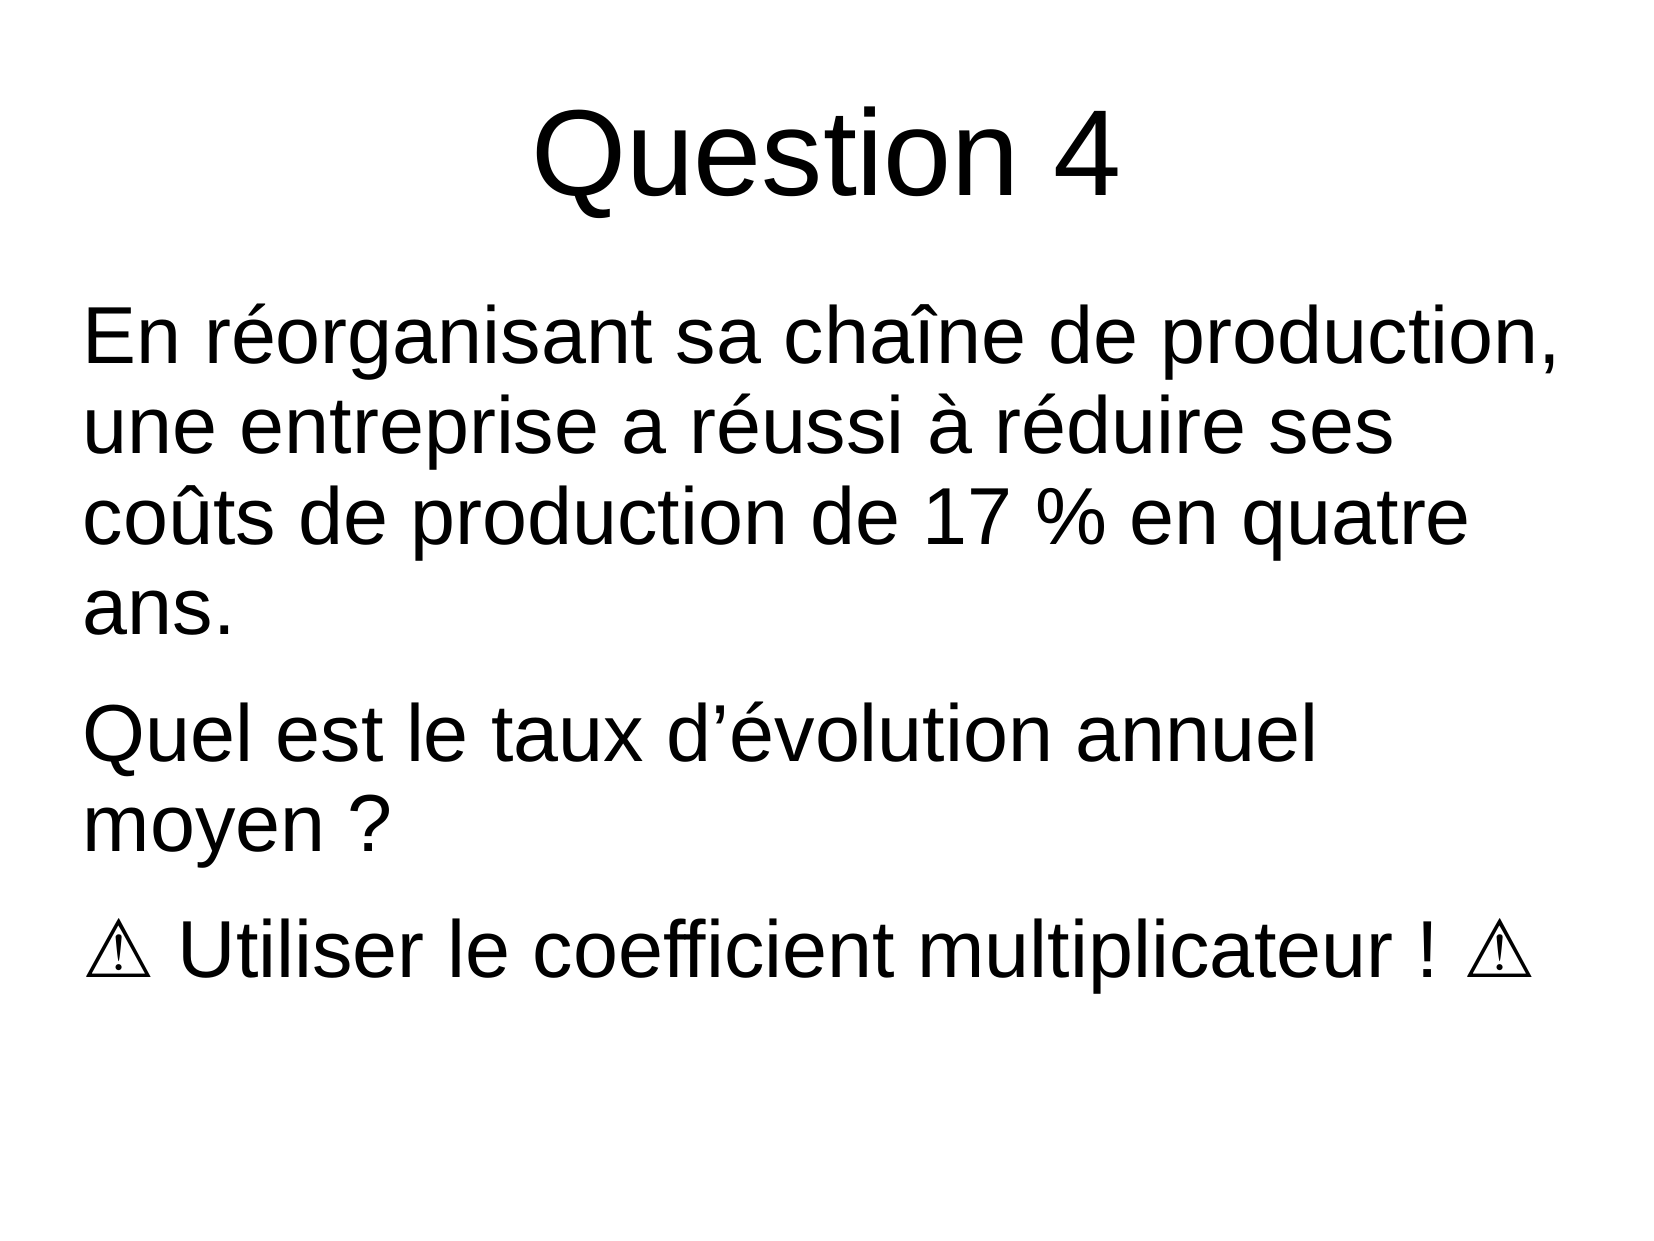

# Question 4
En réorganisant sa chaîne de production, une entreprise a réussi à réduire ses coûts de production de 17 % en quatre ans.
Quel est le taux d’évolution annuel moyen ?
⚠️ Utiliser le coefficient multiplicateur ! ⚠️